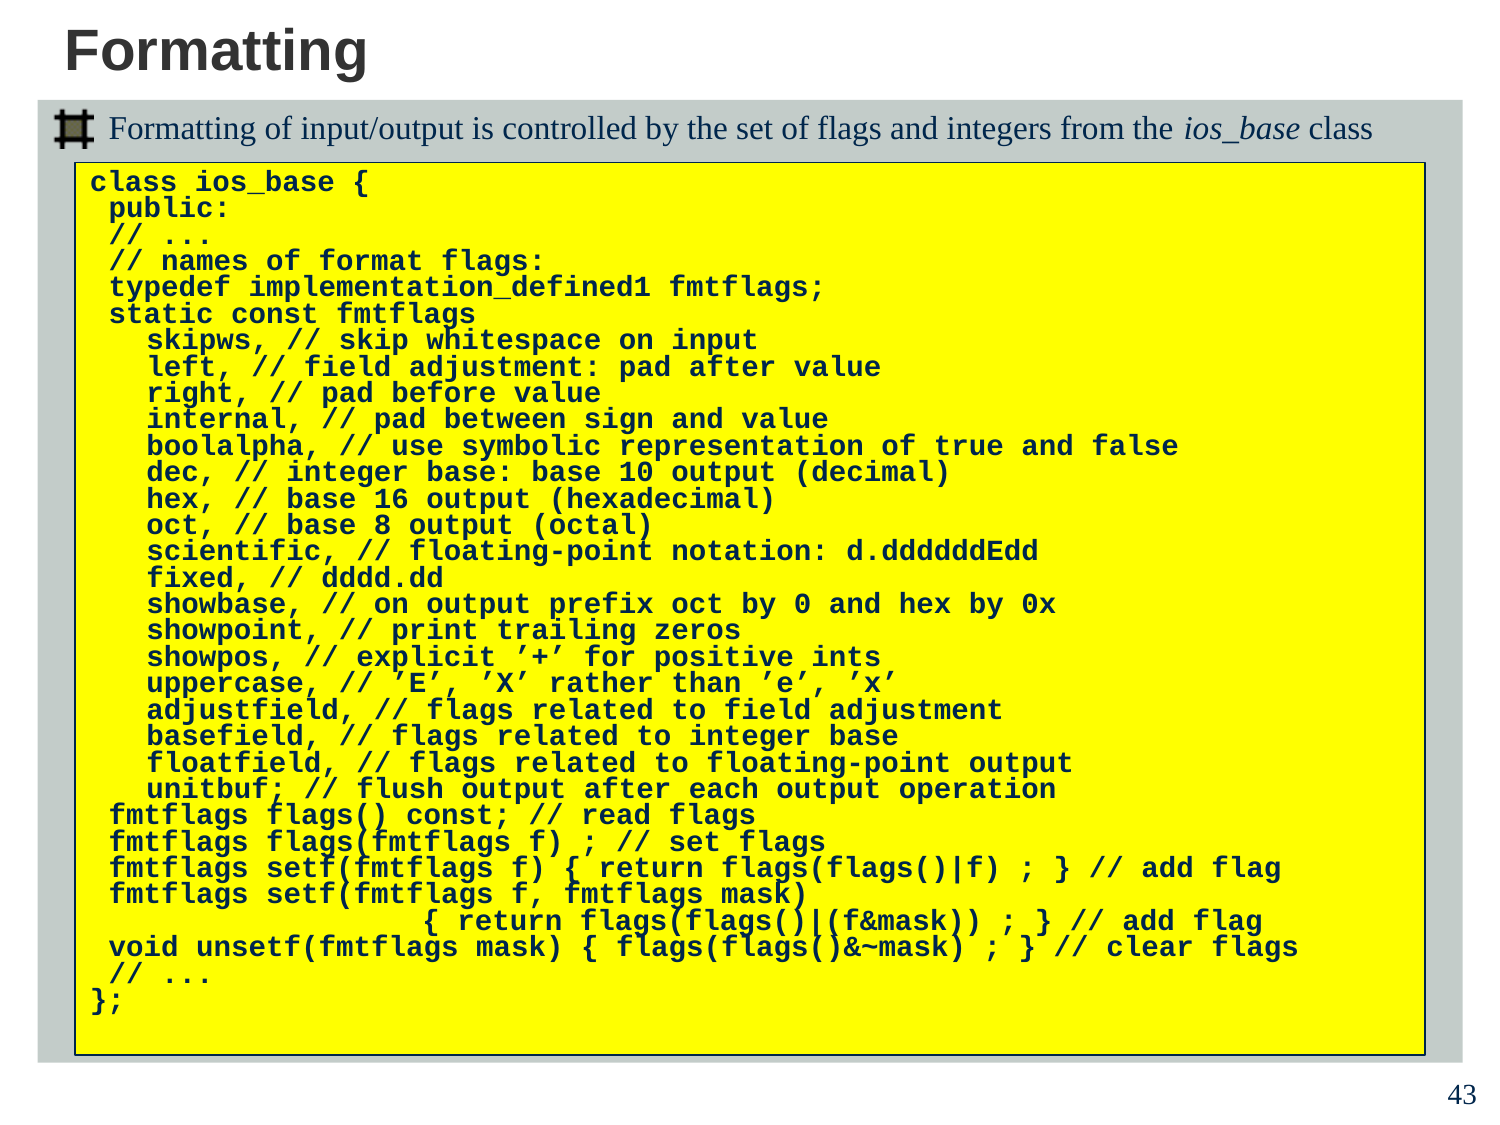

# Formatting
Formatting of input/output is controlled by the set of flags and integers from the ios_base class
class ios_base {
	public:
	// ...
	// names of format flags:
	typedef implementation_defined1 fmtflags;
	static const fmtflags
		skipws, // skip whitespace on input
		left, // field adjustment: pad after value
		right, // pad before value
		internal, // pad between sign and value
		boolalpha, // use symbolic representation of true and false
		dec, // integer base: base 10 output (decimal)
		hex, // base 16 output (hexadecimal)
		oct, // base 8 output (octal)
		scientific, // floating-point notation: d.ddddddEdd
		fixed, // dddd.dd
		showbase, // on output prefix oct by 0 and hex by 0x
		showpoint, // print trailing zeros
		showpos, // explicit ’+’ for positive ints
		uppercase, // ’E’, ’X’ rather than ’e’, ’x’
		adjustfield, // flags related to field adjustment
		basefield, // flags related to integer base
		floatfield, // flags related to floating-point output
		unitbuf; // flush output after each output operation
	fmtflags flags() const; // read flags
	fmtflags flags(fmtflags f) ; // set flags
	fmtflags setf(fmtflags f) { return flags(flags()|f) ; } // add flag
	fmtflags setf(fmtflags f, fmtflags mask)
 { return flags(flags()|(f&mask)) ; } // add flag
	void unsetf(fmtflags mask) { flags(flags()&~mask) ; } // clear flags
	// ...
};